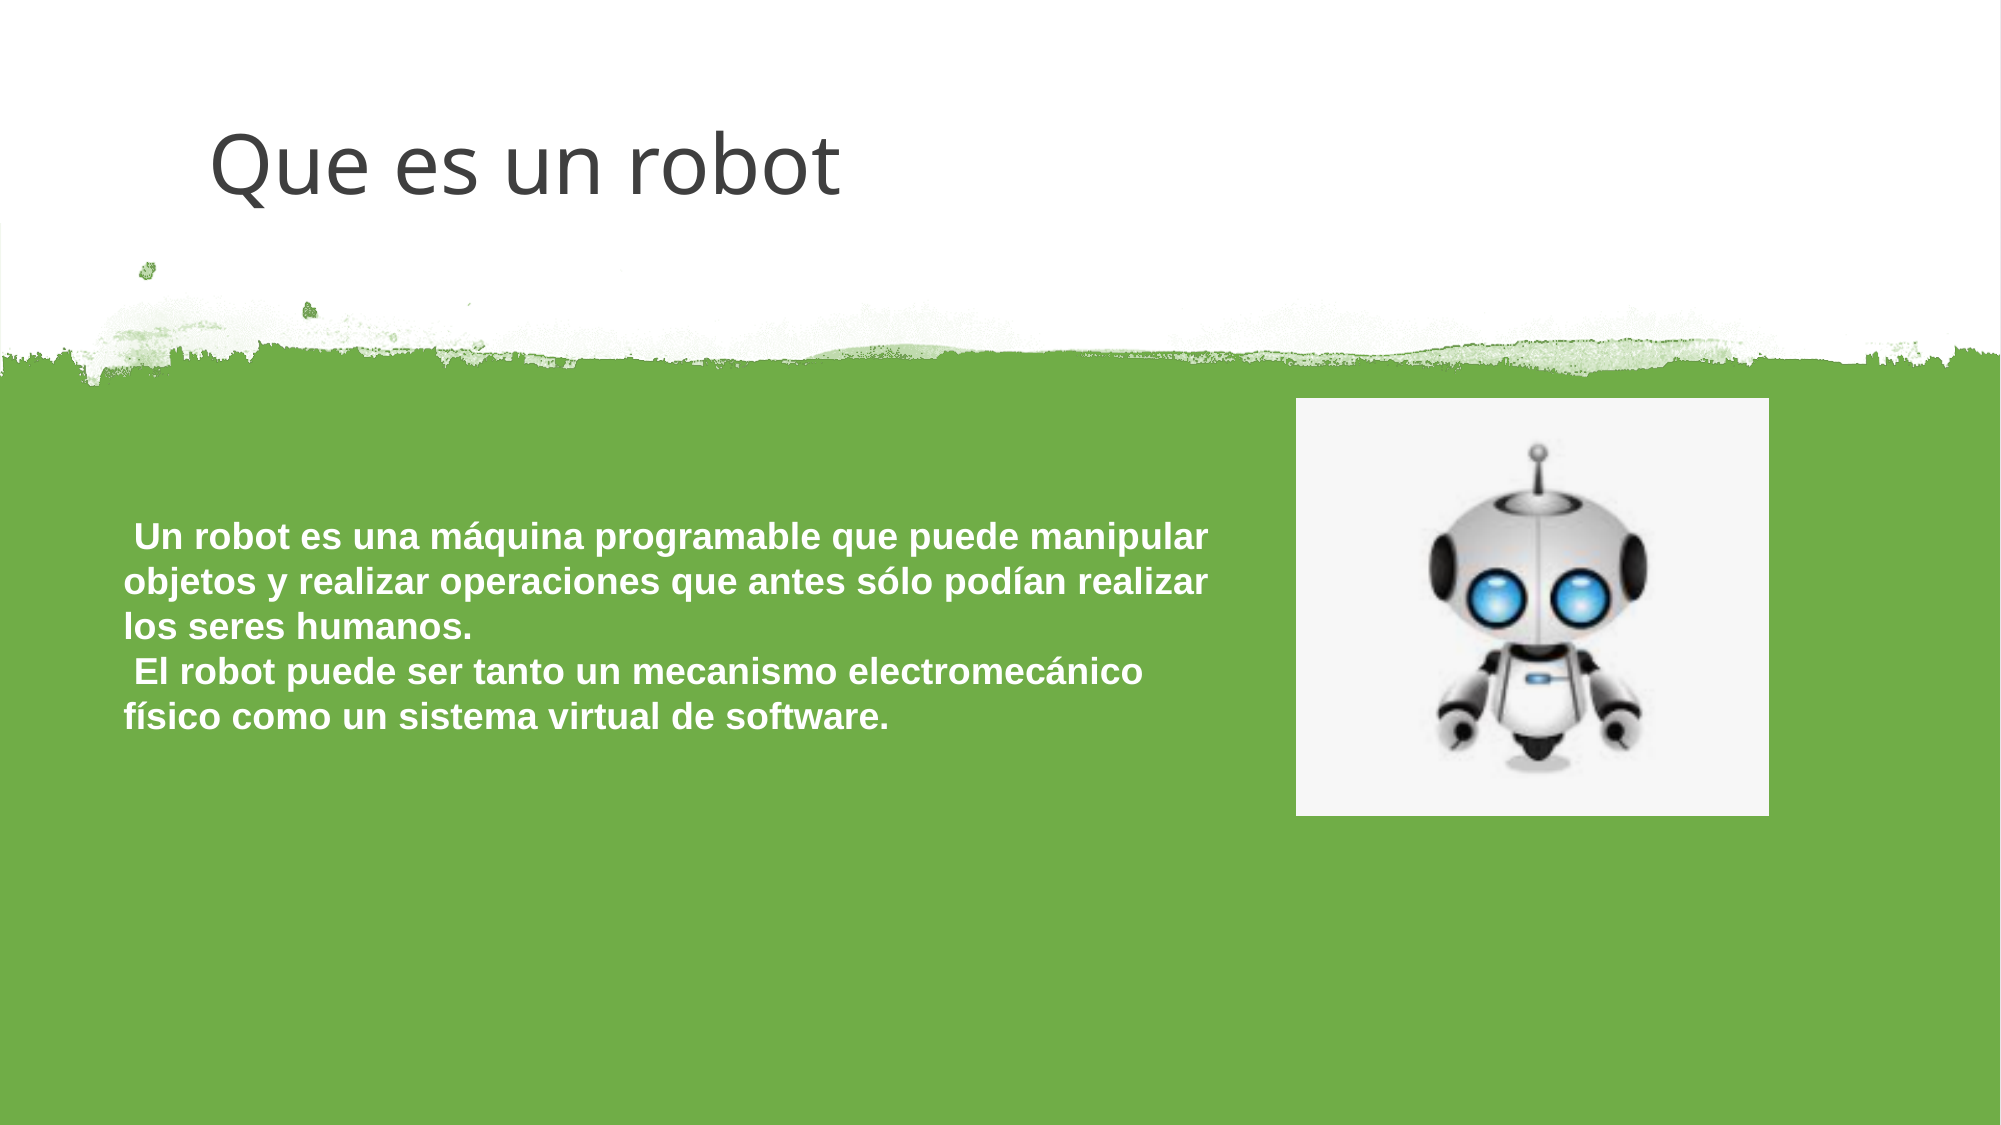

# Que es un robot
 Un robot es una máquina programable que puede manipular objetos y realizar operaciones que antes sólo podían realizar los seres humanos.
 El robot puede ser tanto un mecanismo electromecánico físico como un sistema virtual de software.